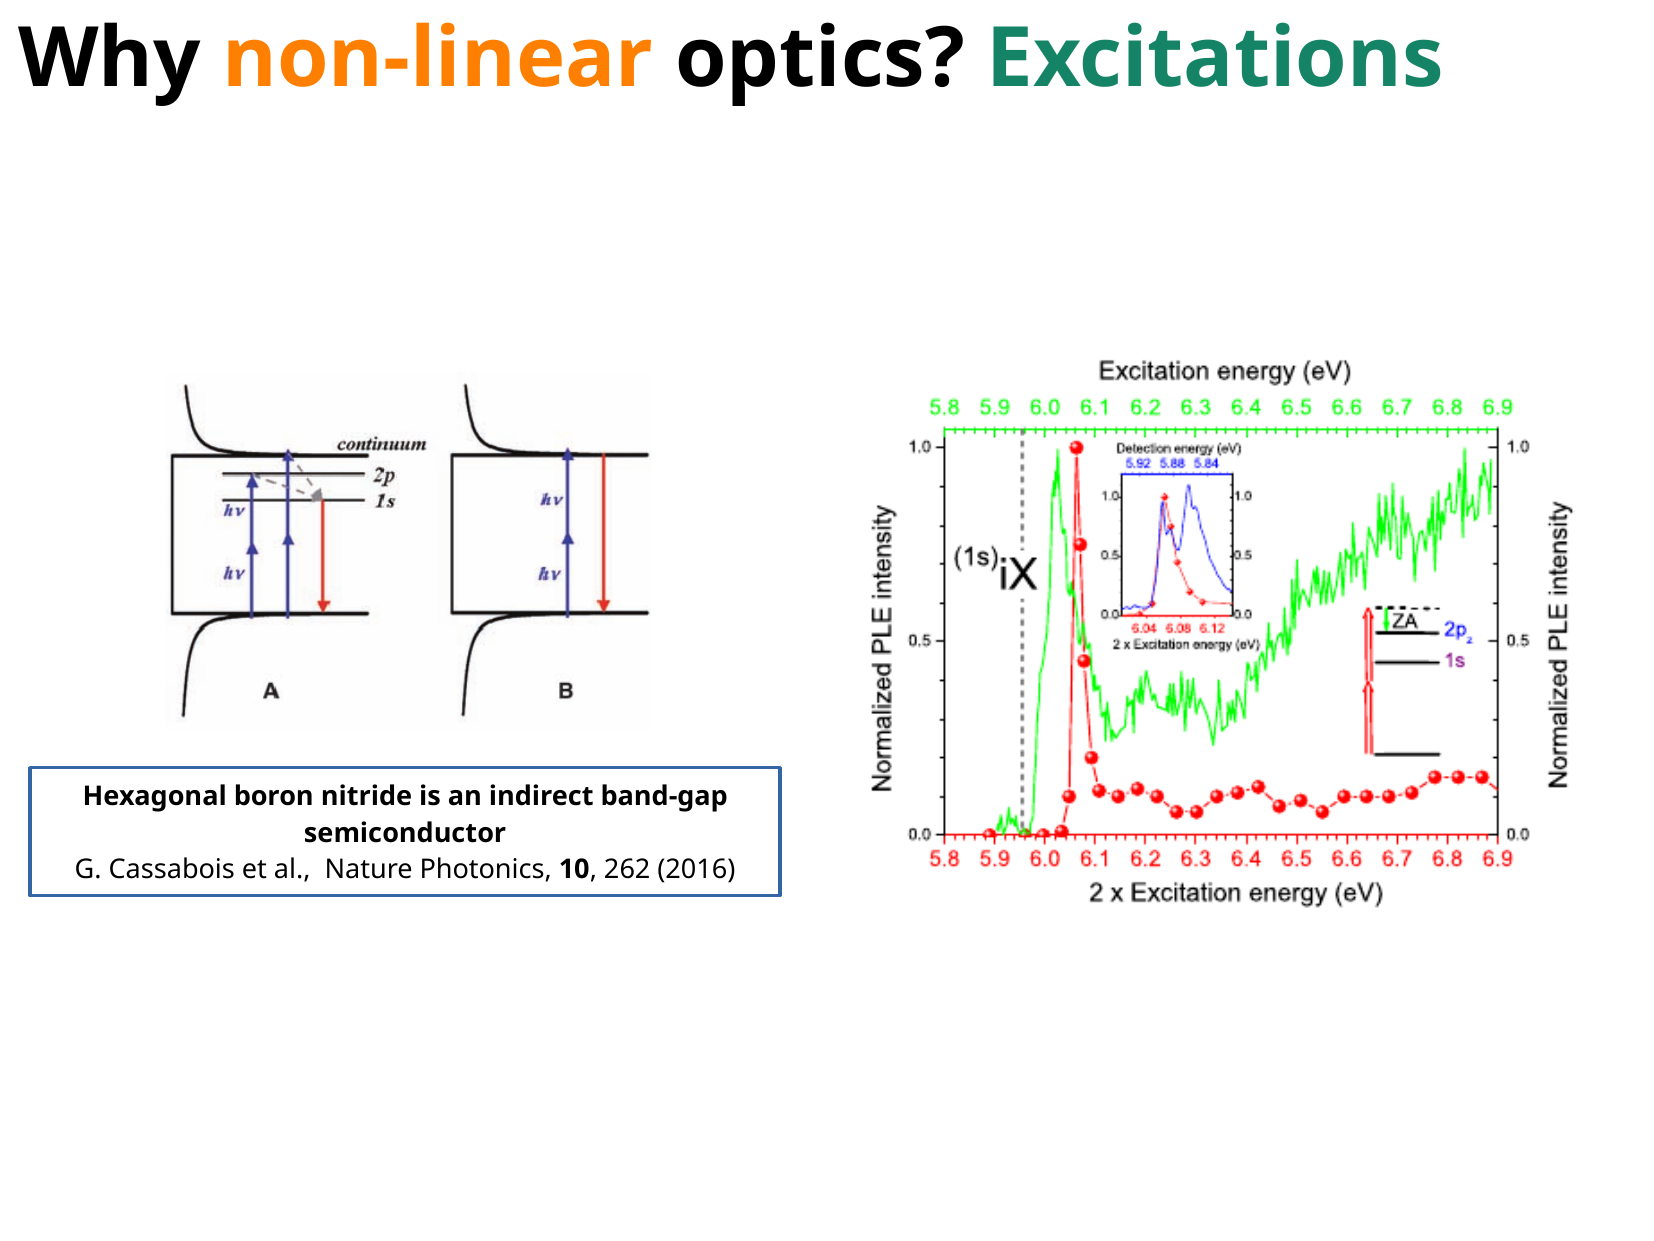

# Why non-linear optics? Excitations
Hexagonal boron nitride is an indirect band-gap semiconductor
G. Cassabois et al., Nature Photonics, 10, 262 (2016)